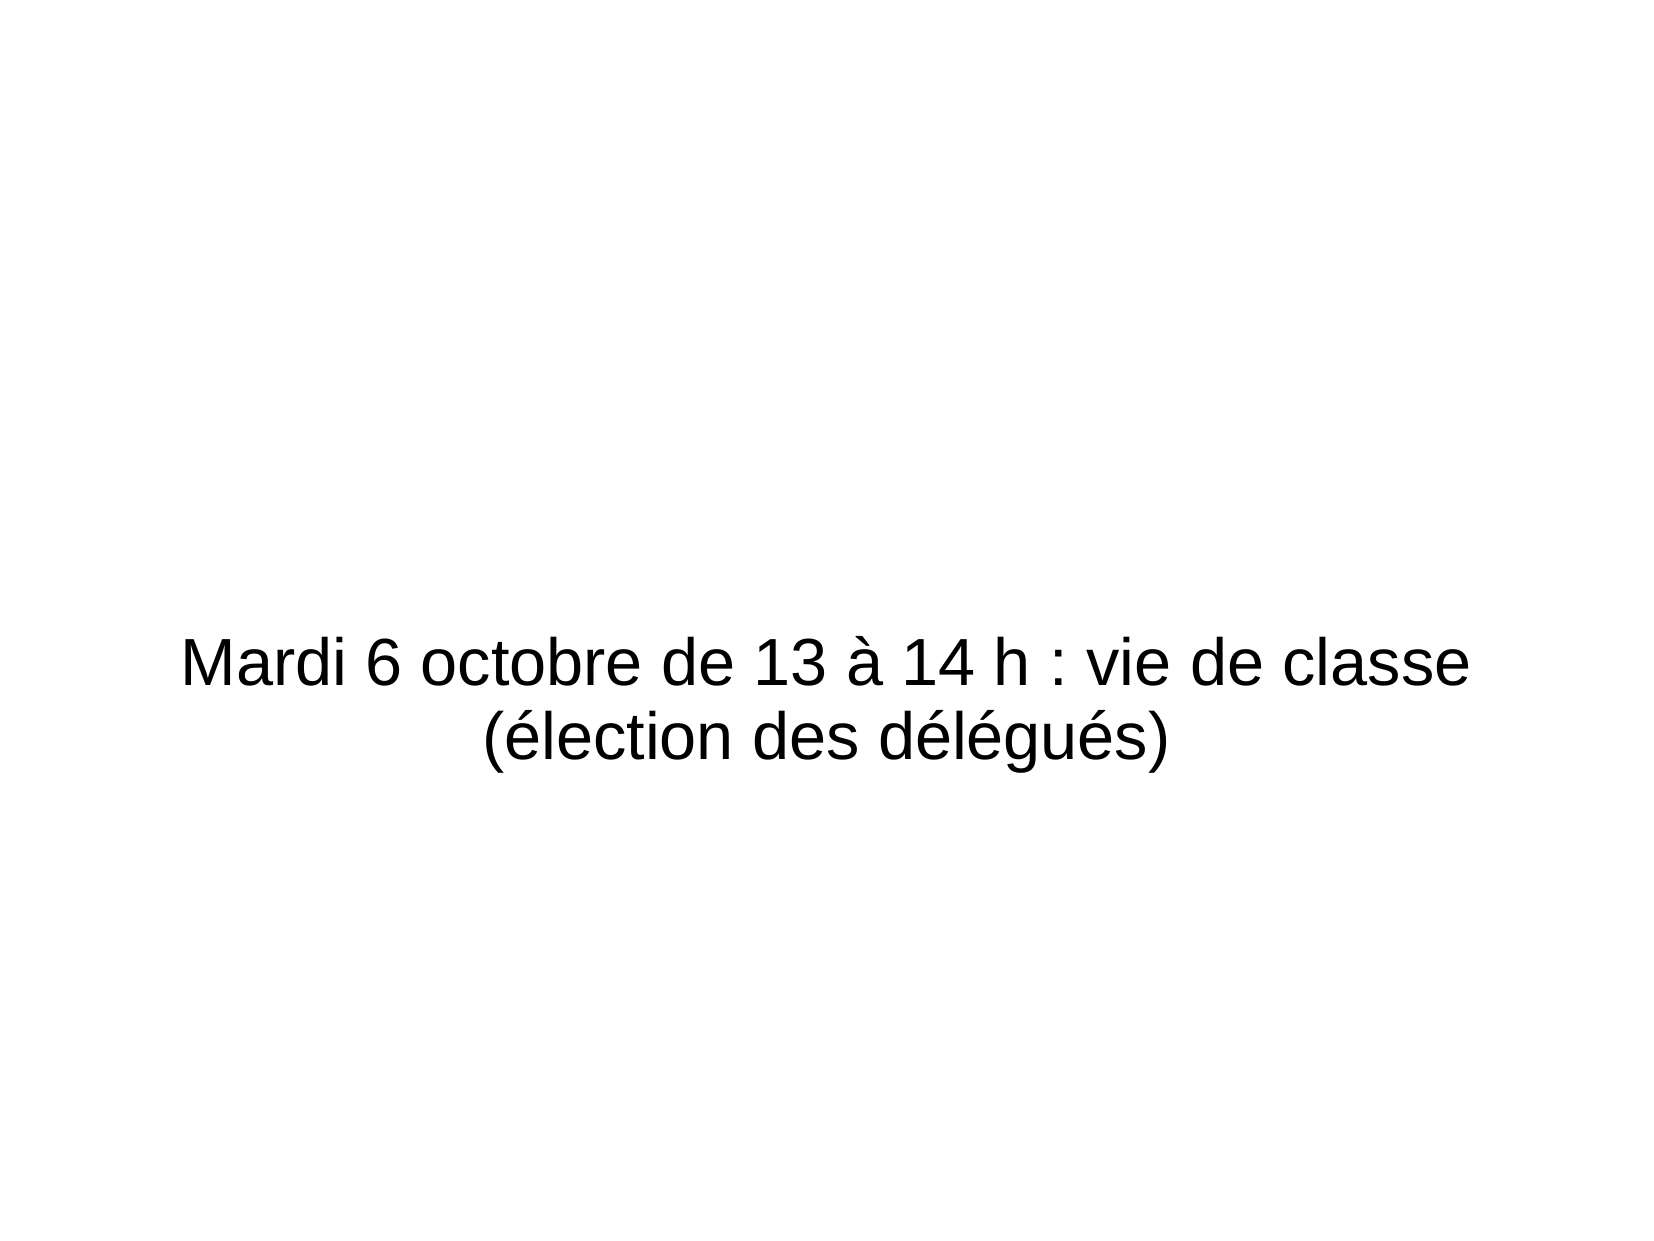

#
Mardi 6 octobre de 13 à 14 h : vie de classe (élection des délégués)